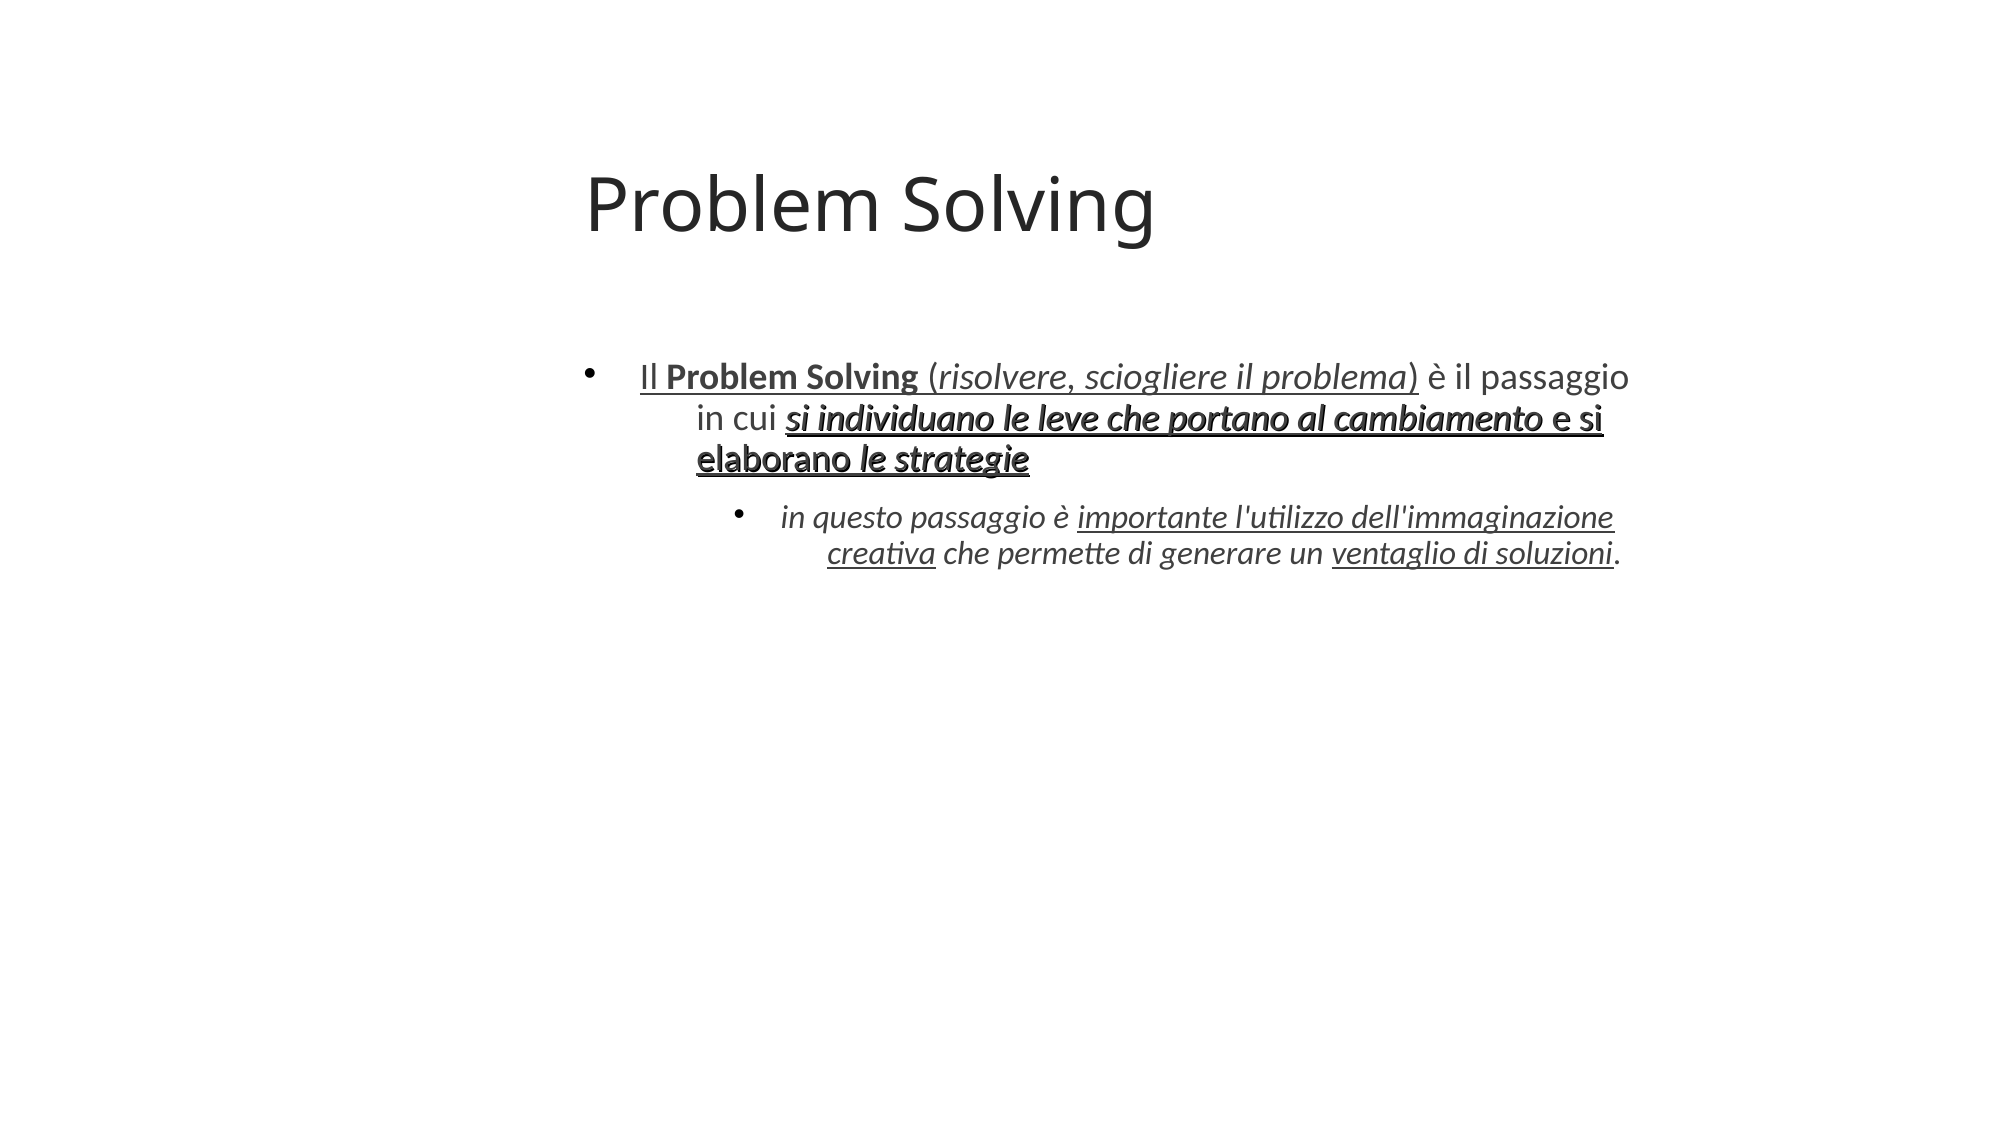

# Problem Solving
Il Problem Solving (risolvere, sciogliere il problema) è il passaggio in cui si individuano le leve che portano al cambiamento e si elaborano le strategie
in questo passaggio è importante l'utilizzo dell'immaginazione creativa che permette di generare un ventaglio di soluzioni.